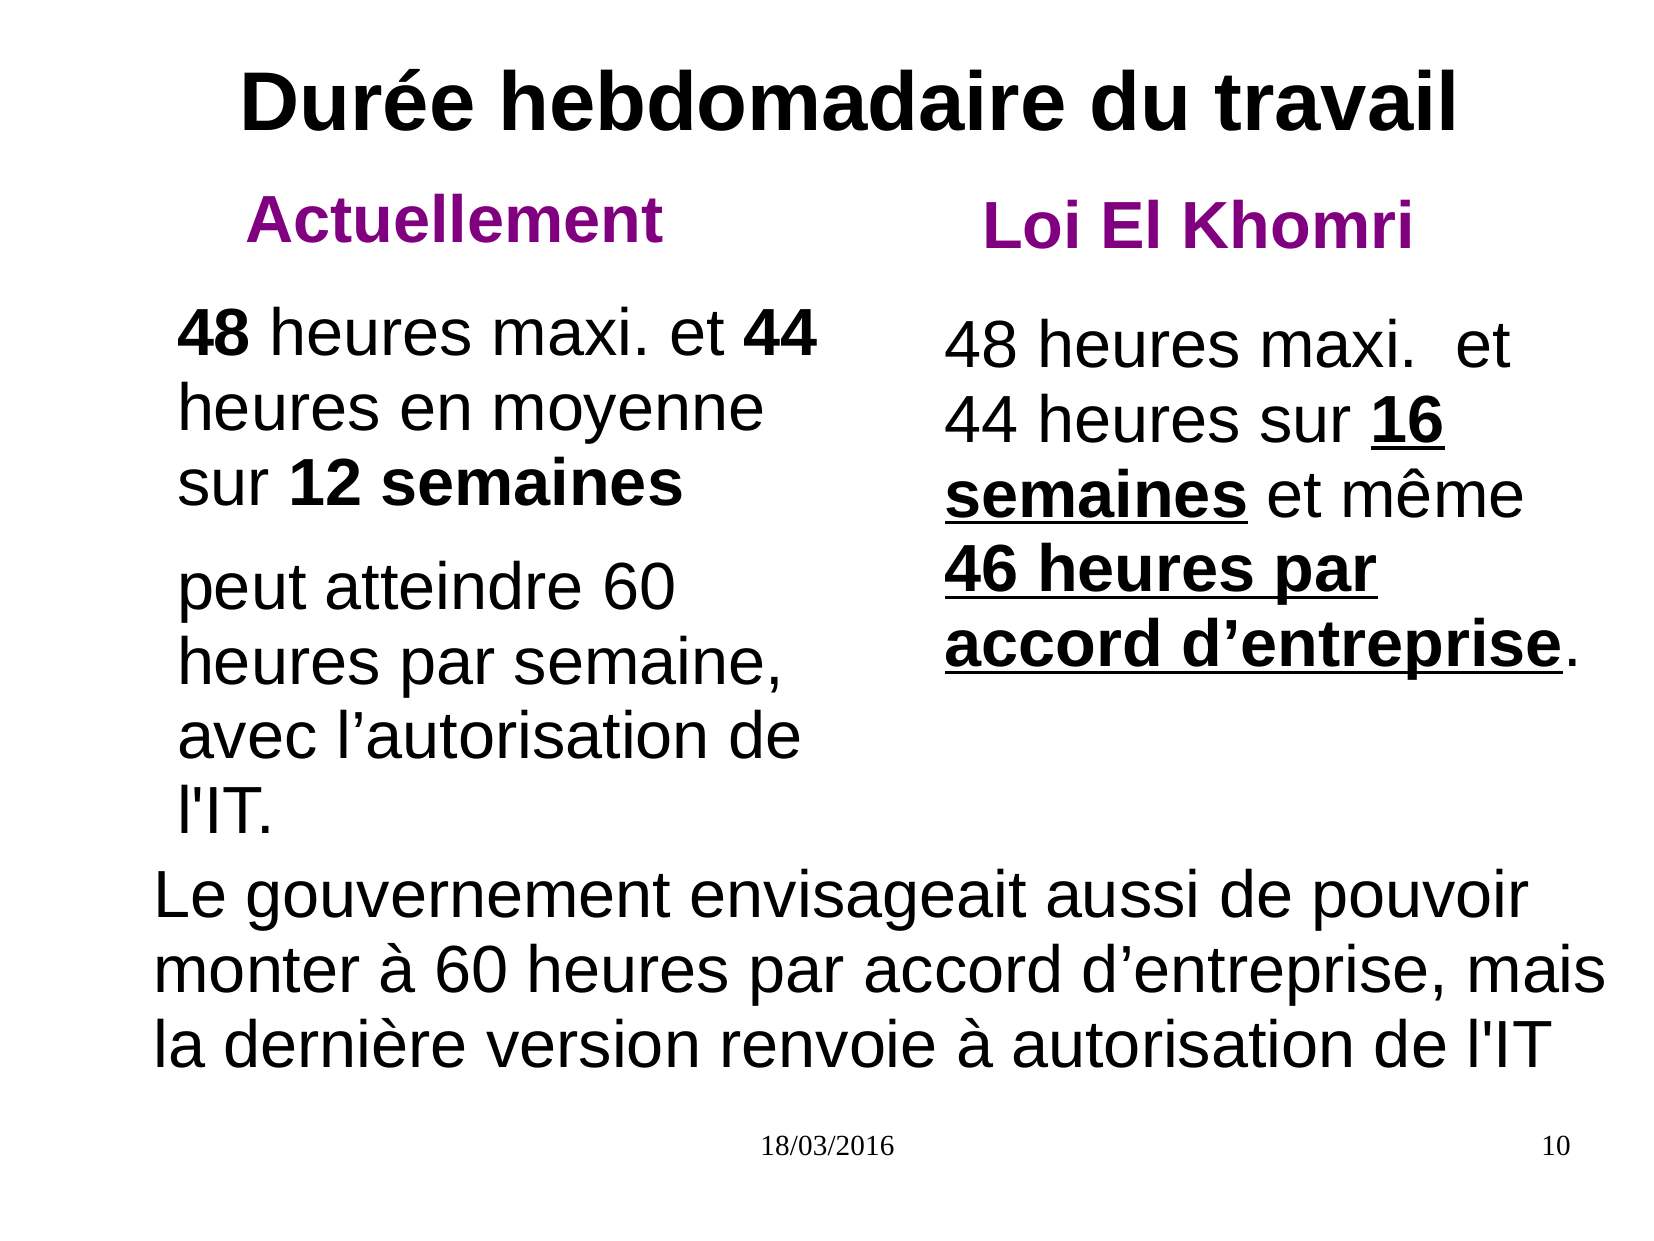

# Durée hebdomadaire du travail
Actuellement
Loi El Khomri
48 heures maxi. et 44 heures en moyenne sur 12 semaines
peut atteindre 60 heures par semaine, avec l’autorisation de l'IT.
48 heures maxi. et 44 heures sur 16 semaines et même 46 heures par accord d’entreprise.
Le gouvernement envisageait aussi de pouvoir monter à 60 heures par accord d’entreprise, mais la dernière version renvoie à autorisation de l'IT
18/03/2016
10